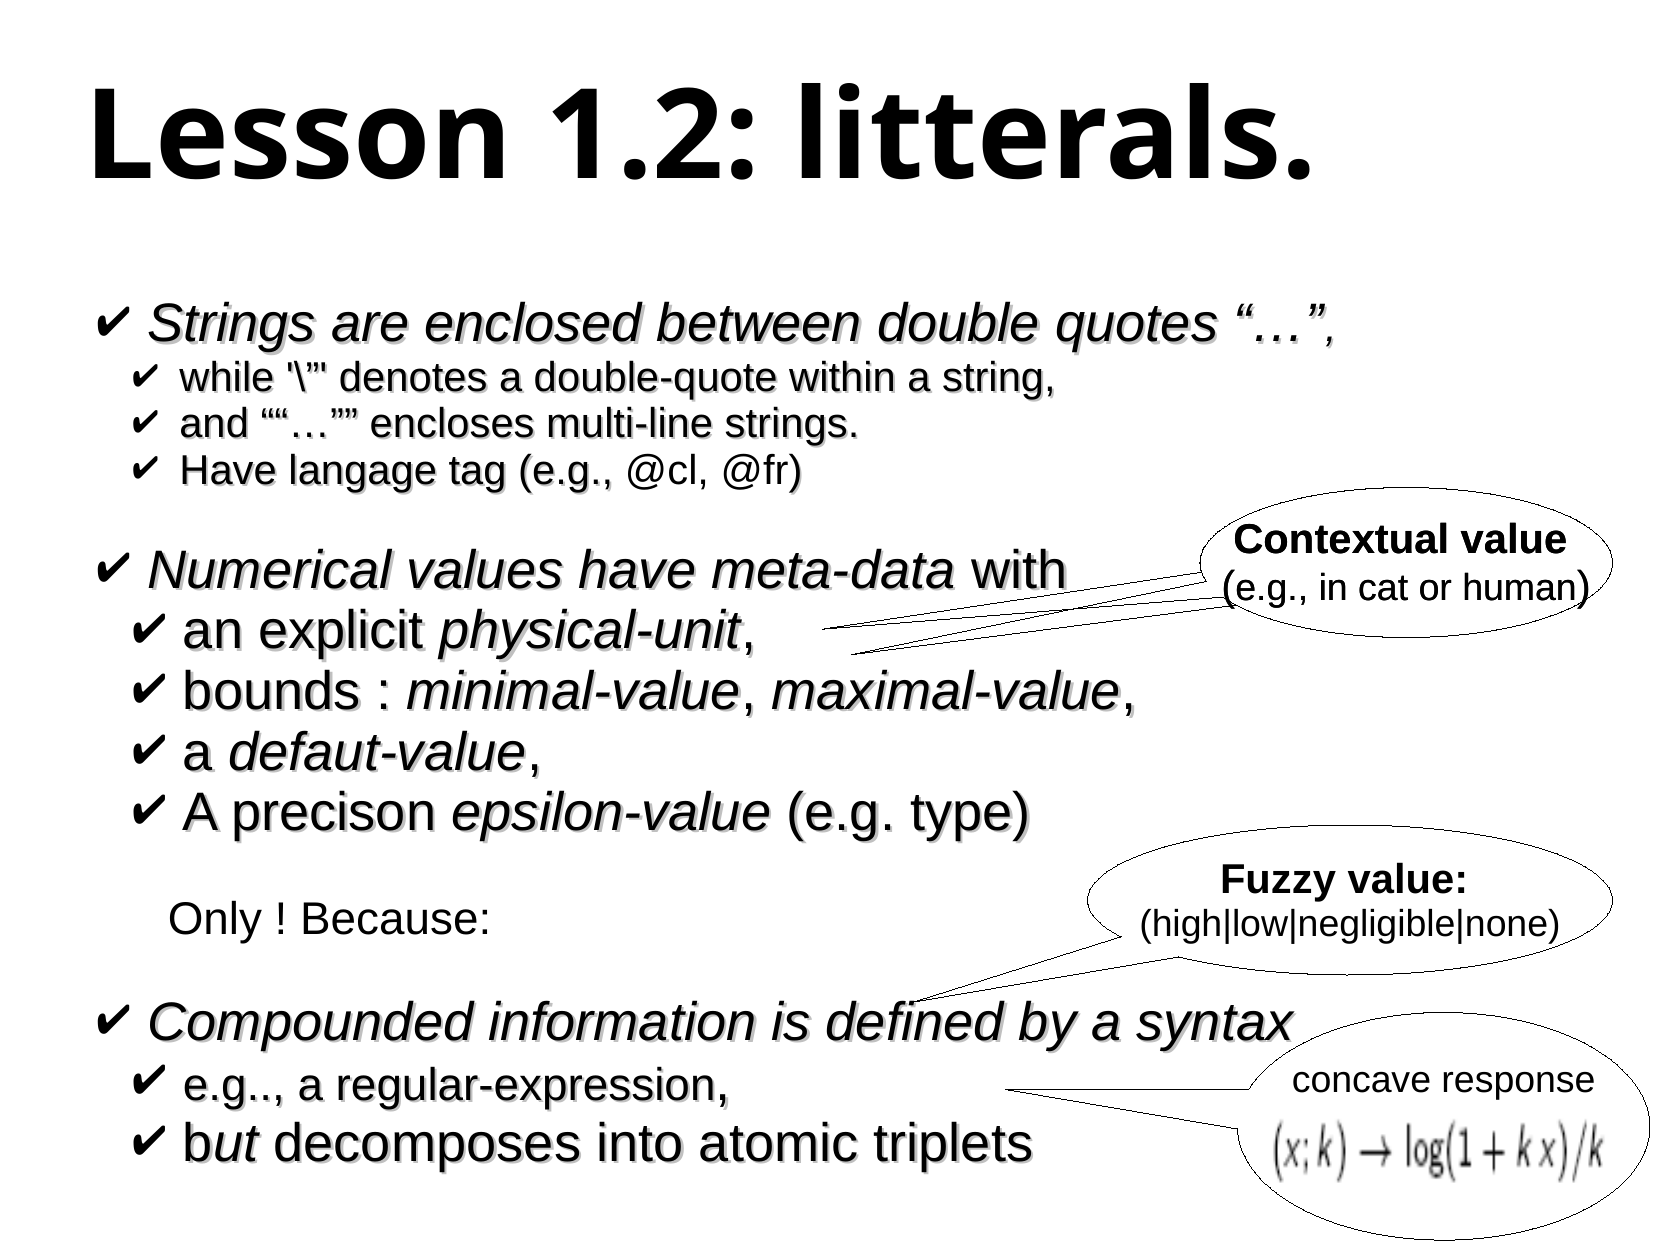

Lesson 1.2: litterals.
 Strings are enclosed between double quotes “…”,
 while '\”' denotes a double-quote within a string,
 and ““…”” encloses multi-line strings.
 Have langage tag (e.g., @cl, @fr)
 Numerical values have meta-data with
 an explicit physical-unit,
 bounds : minimal-value, maximal-value,
 a defaut-value,
 A precison epsilon-value (e.g. type)
Only ! Because:
 Compounded information is defined by a syntax
 e.g.., a regular-expression,
 but decomposes into atomic triplets
Contextual value
(e.g., in cat or human)
Contextual value
(e.g., in cat or human)
Fuzzy value:
(high|low|negligible|none)
concave response